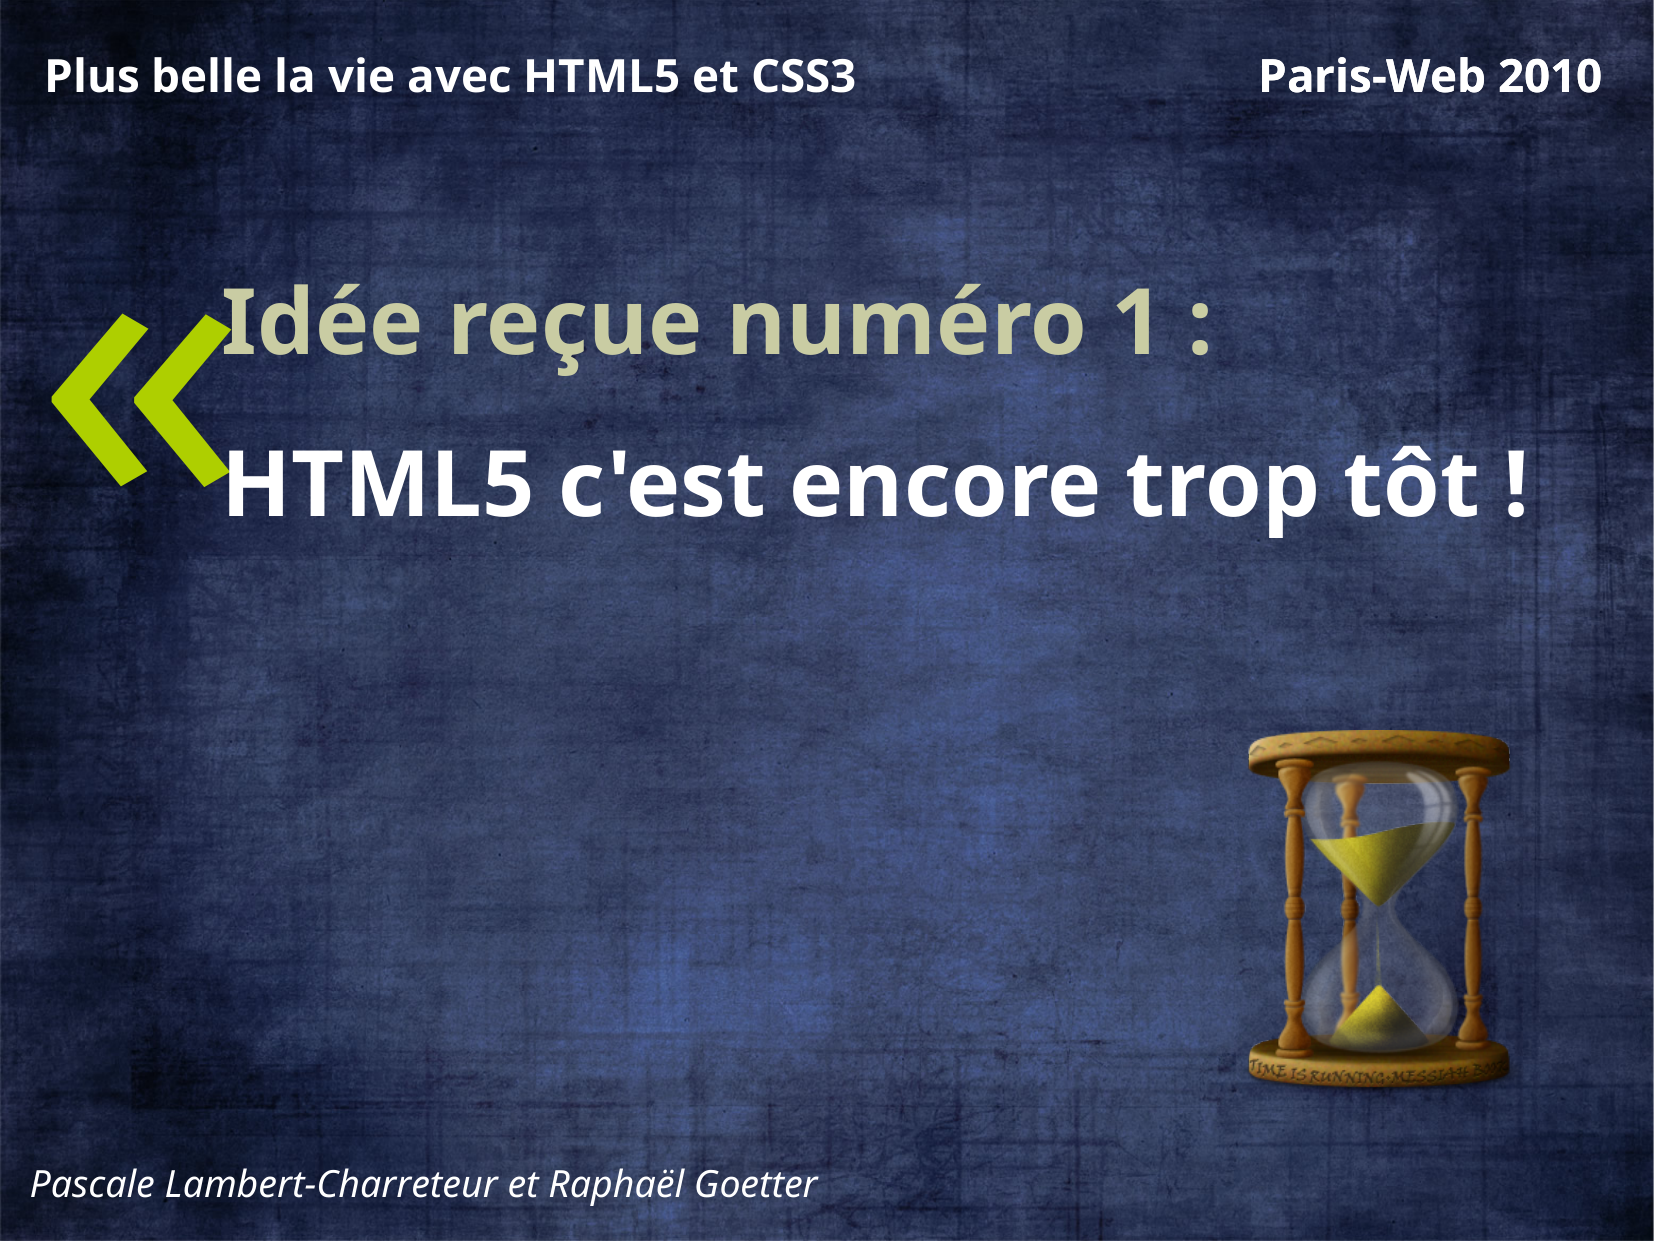

«
Plus belle la vie avec HTML5 et CSS3
Paris-Web 2010
Idée reçue numéro 1 :
HTML5 c'est encore trop tôt !
Pascale Lambert-Charreteur et Raphaël Goetter